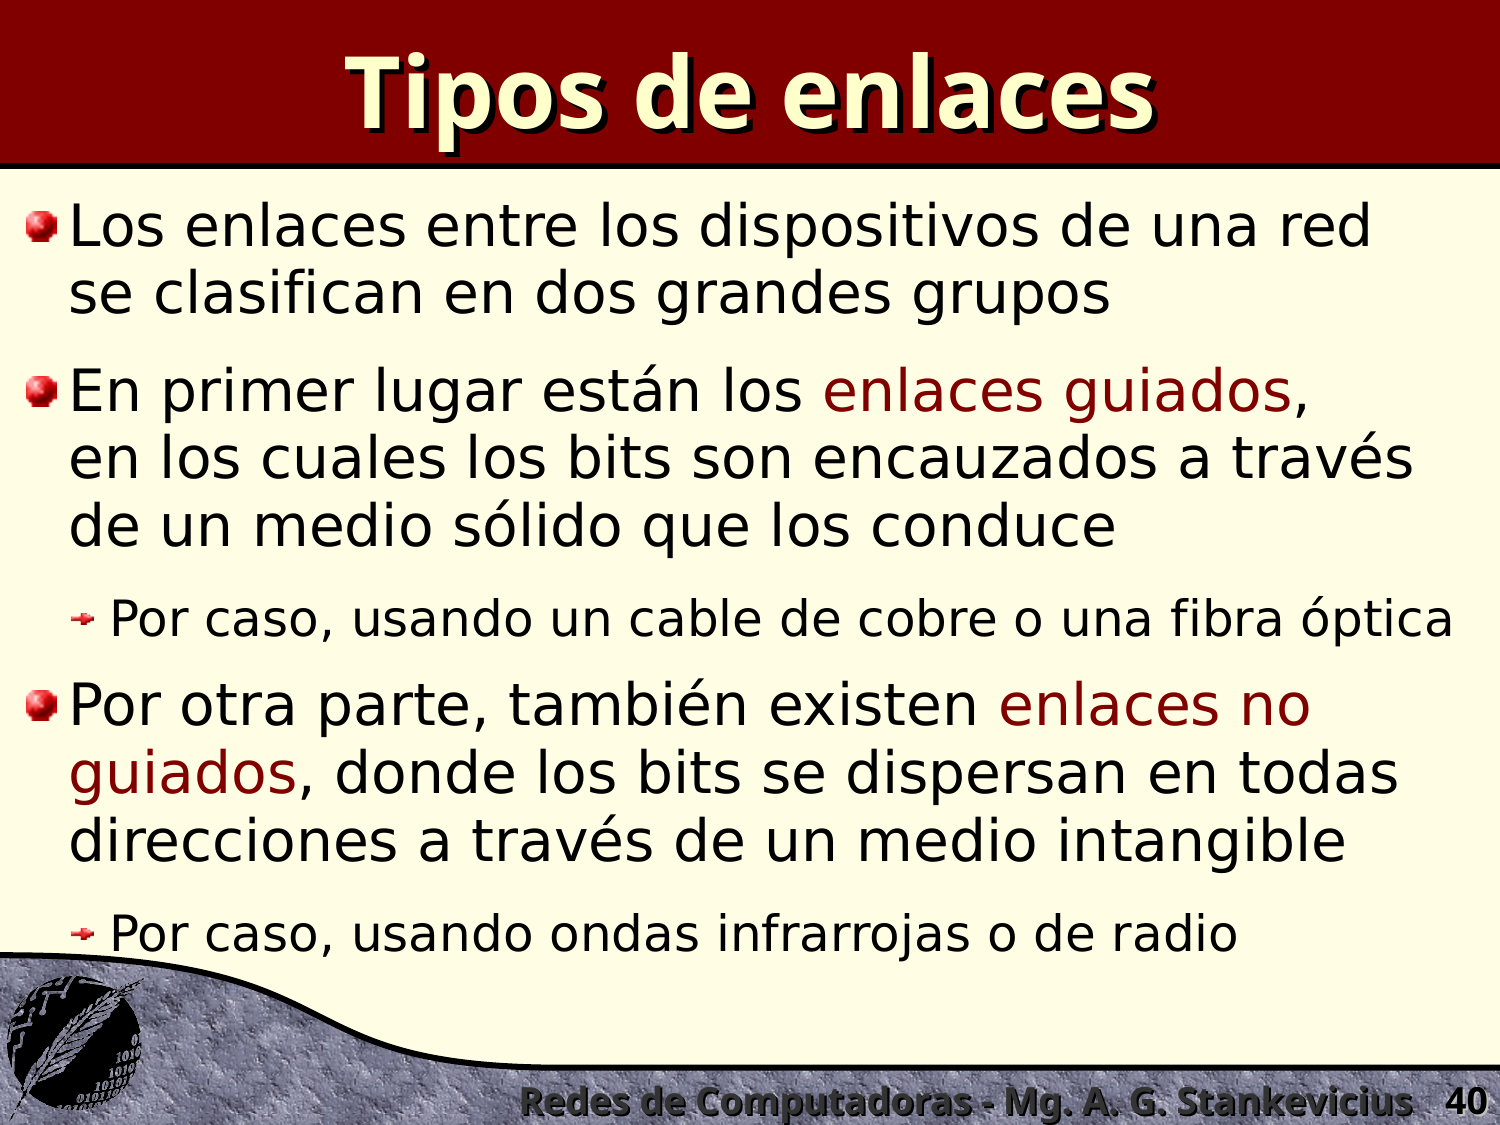

# Tipos de enlaces
Los enlaces entre los dispositivos de una red
se clasifican en dos grandes grupos
En primer lugar están los enlaces guiados,
en los cuales los bits son encauzados a través de un medio sólido que los conduce
Por caso, usando un cable de cobre o una fibra óptica
Por otra parte, también existen enlaces no guiados, donde los bits se dispersan en todas direcciones a través de un medio intangible
Por caso, usando ondas infrarrojas o de radio
40